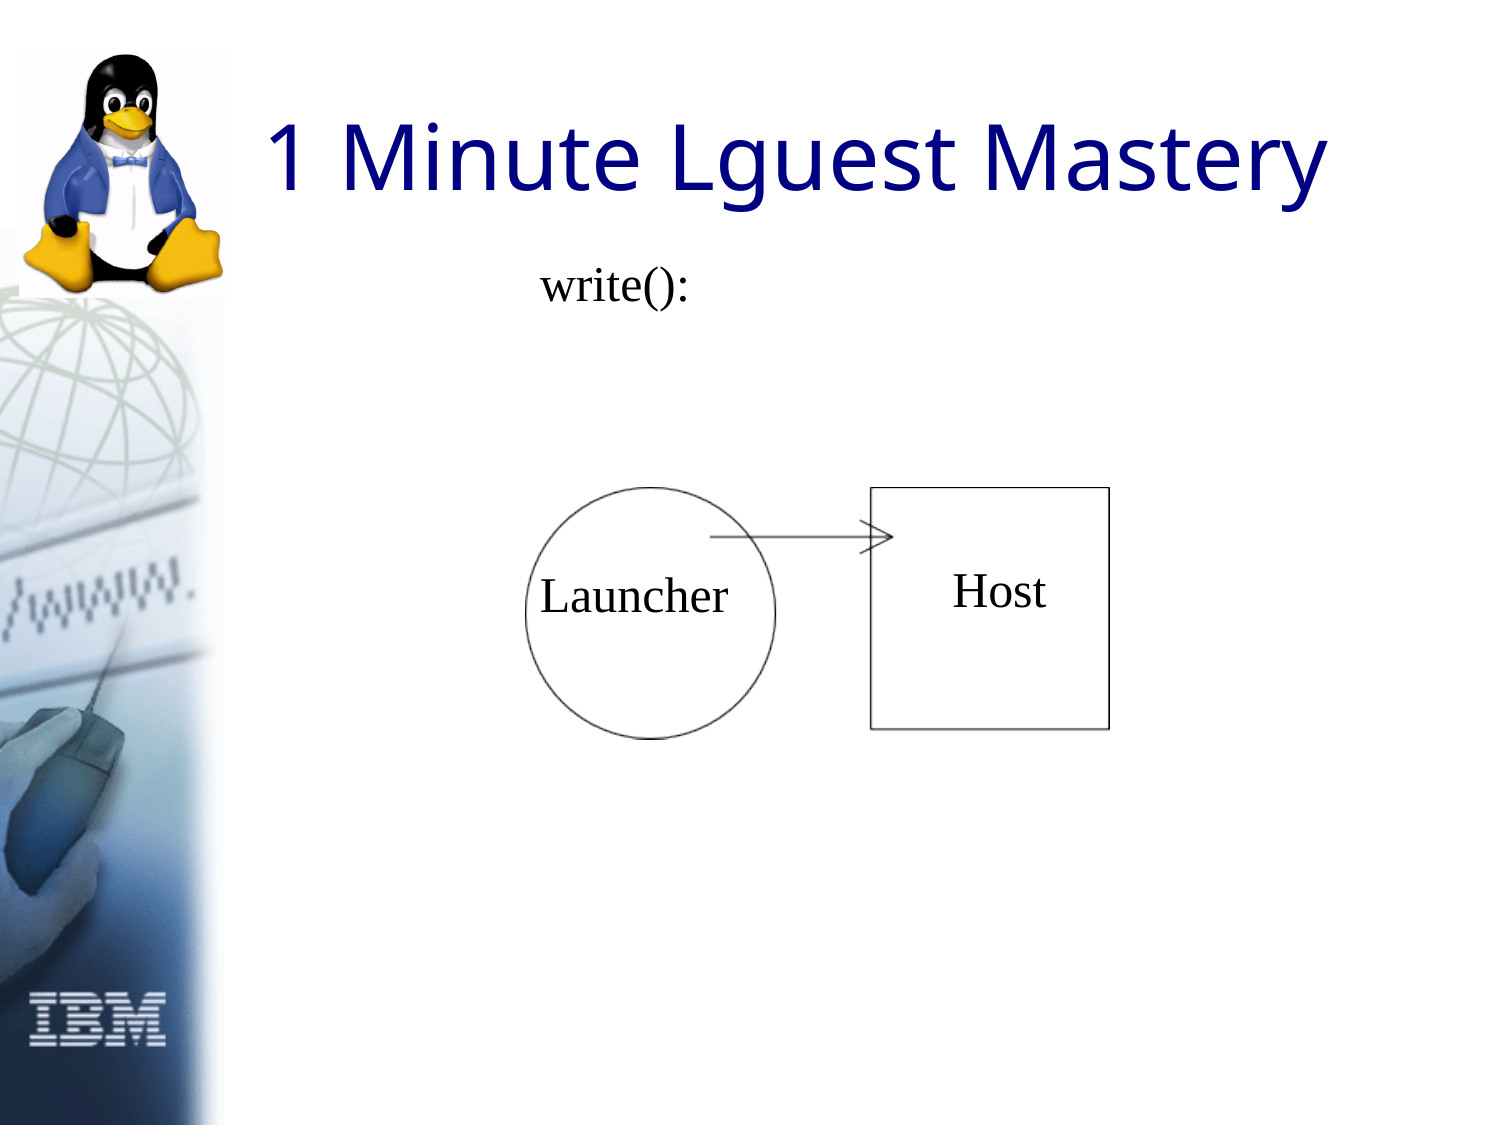

# 1 Minute Lguest Mastery
write():
Host
Launcher